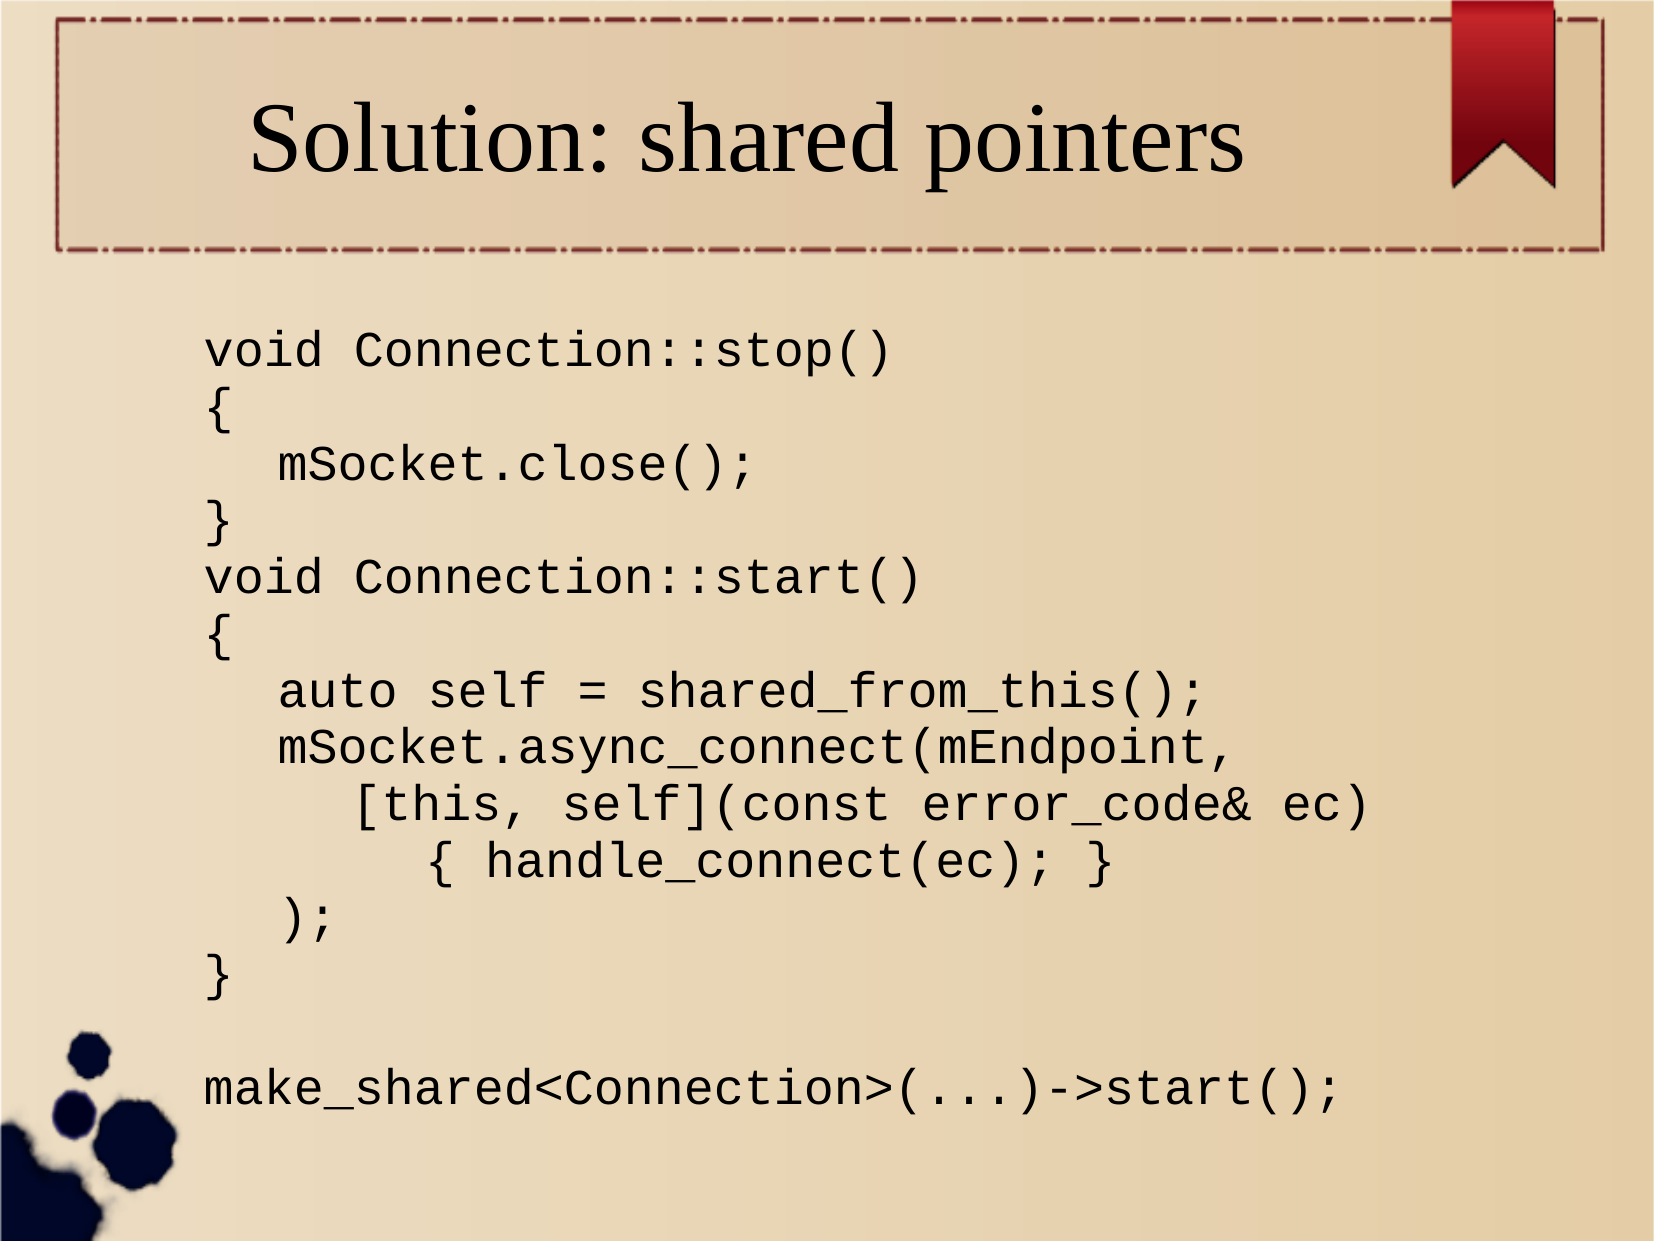

# Solution: shared pointers
void Connection::stop()
{
	mSocket.close();
}
void Connection::start()
{
	auto self = shared_from_this();
	mSocket.async_connect(mEndpoint,
		[this, self](const error_code& ec)
			{ handle_connect(ec); }
	);
}
make_shared<Connection>(...)->start();